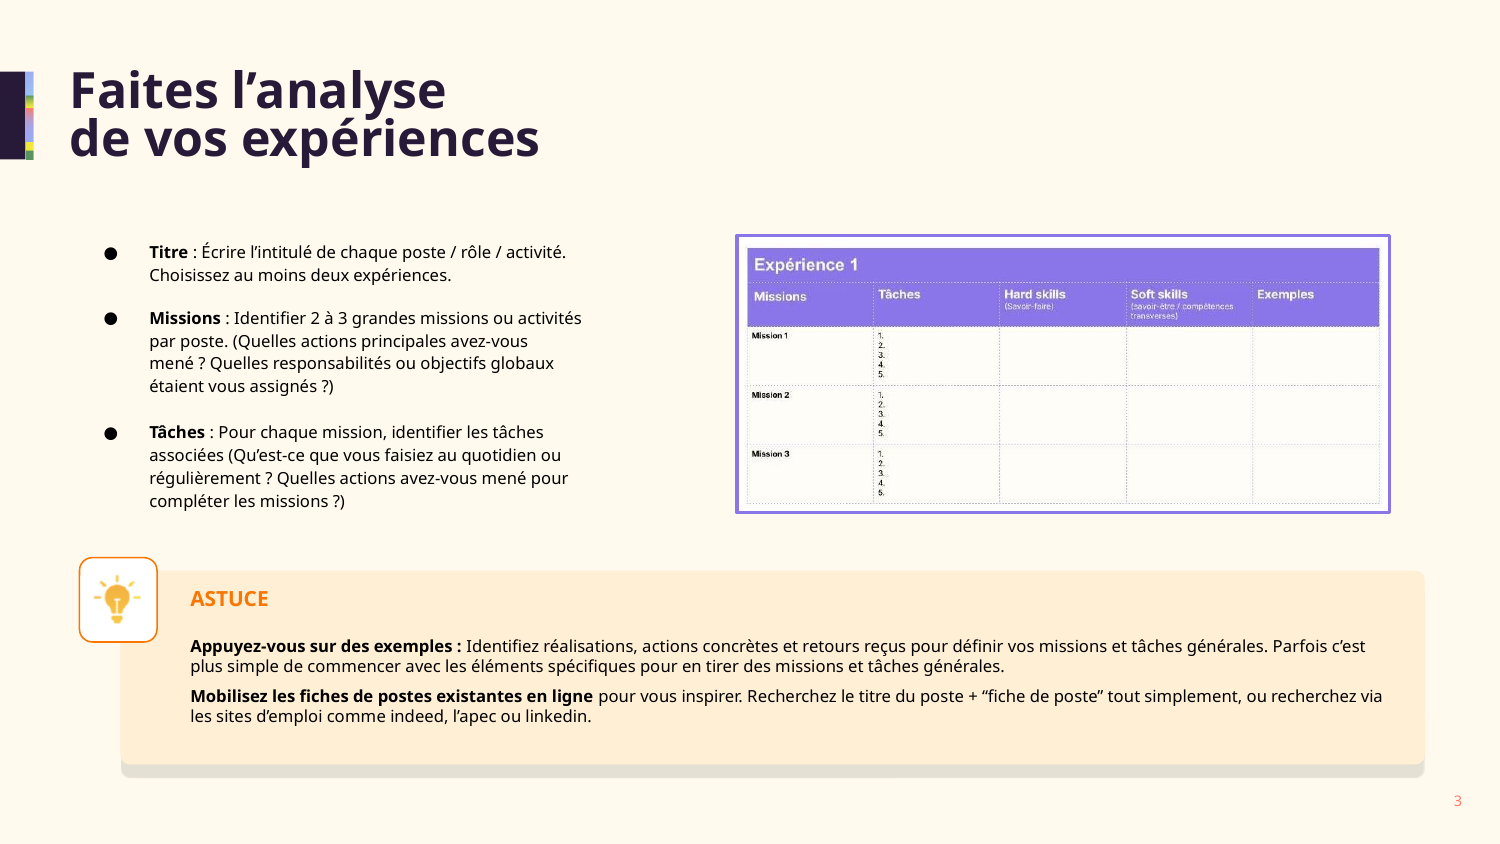

# Faites l’analyse de vos expériences
Titre : Écrire l’intitulé de chaque poste / rôle / activité. Choisissez au moins deux expériences.
Missions : Identifier 2 à 3 grandes missions ou activités par poste. (Quelles actions principales avez-vous mené ? Quelles responsabilités ou objectifs globaux étaient vous assignés ?)
Tâches : Pour chaque mission, identifier les tâches associées (Qu’est-ce que vous faisiez au quotidien ou régulièrement ? Quelles actions avez-vous mené pour compléter les missions ?)
ASTUCE
Appuyez-vous sur des exemples : Identifiez réalisations, actions concrètes et retours reçus pour définir vos missions et tâches générales. Parfois c’est plus simple de commencer avec les éléments spécifiques pour en tirer des missions et tâches générales.
Mobilisez les fiches de postes existantes en ligne pour vous inspirer. Recherchez le titre du poste + “fiche de poste” tout simplement, ou recherchez via les sites d’emploi comme indeed, l’apec ou linkedin.